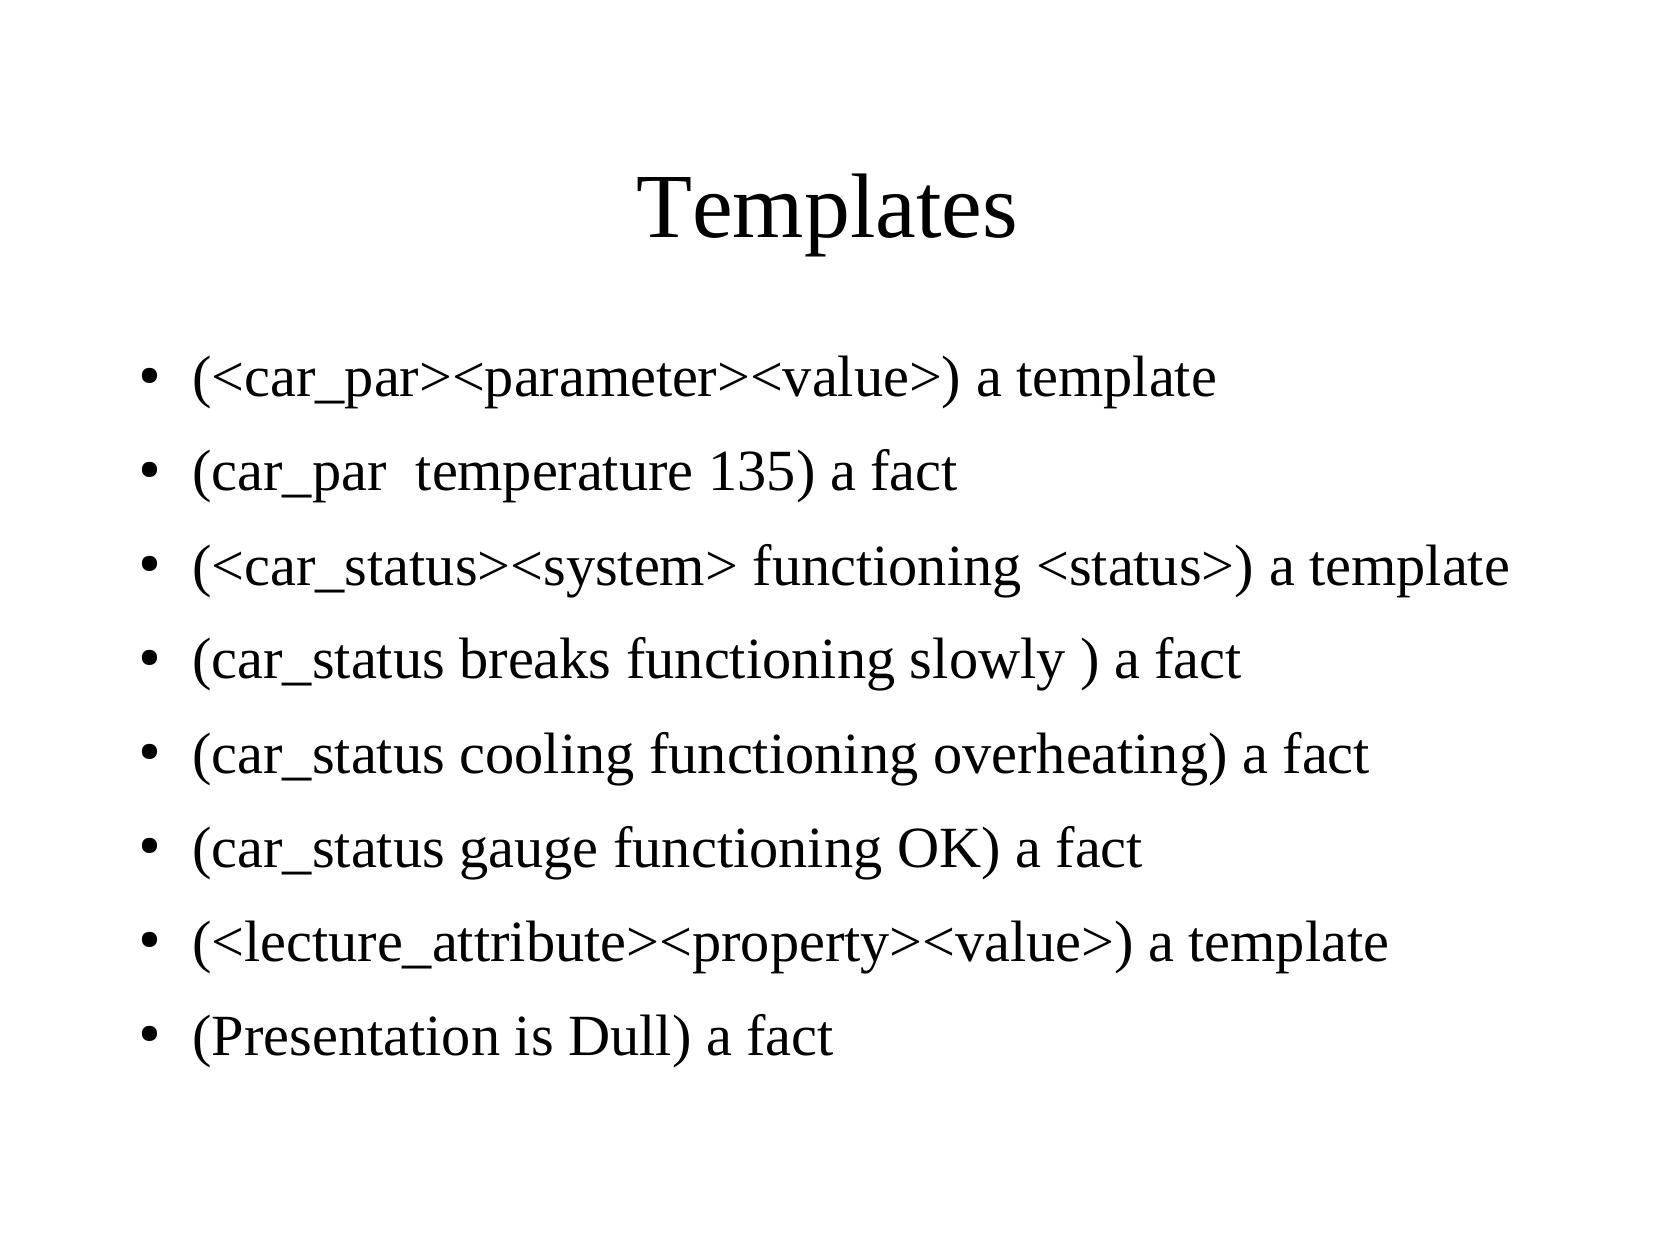

# Templates
(<car_par><parameter><value>) a template
(car_par temperature 135) a fact
(<car_status><system> functioning <status>) a template
(car_status breaks functioning slowly ) a fact
(car_status cooling functioning overheating) a fact
(car_status gauge functioning OK) a fact
(<lecture_attribute><property><value>) a template
(Presentation is Dull) a fact